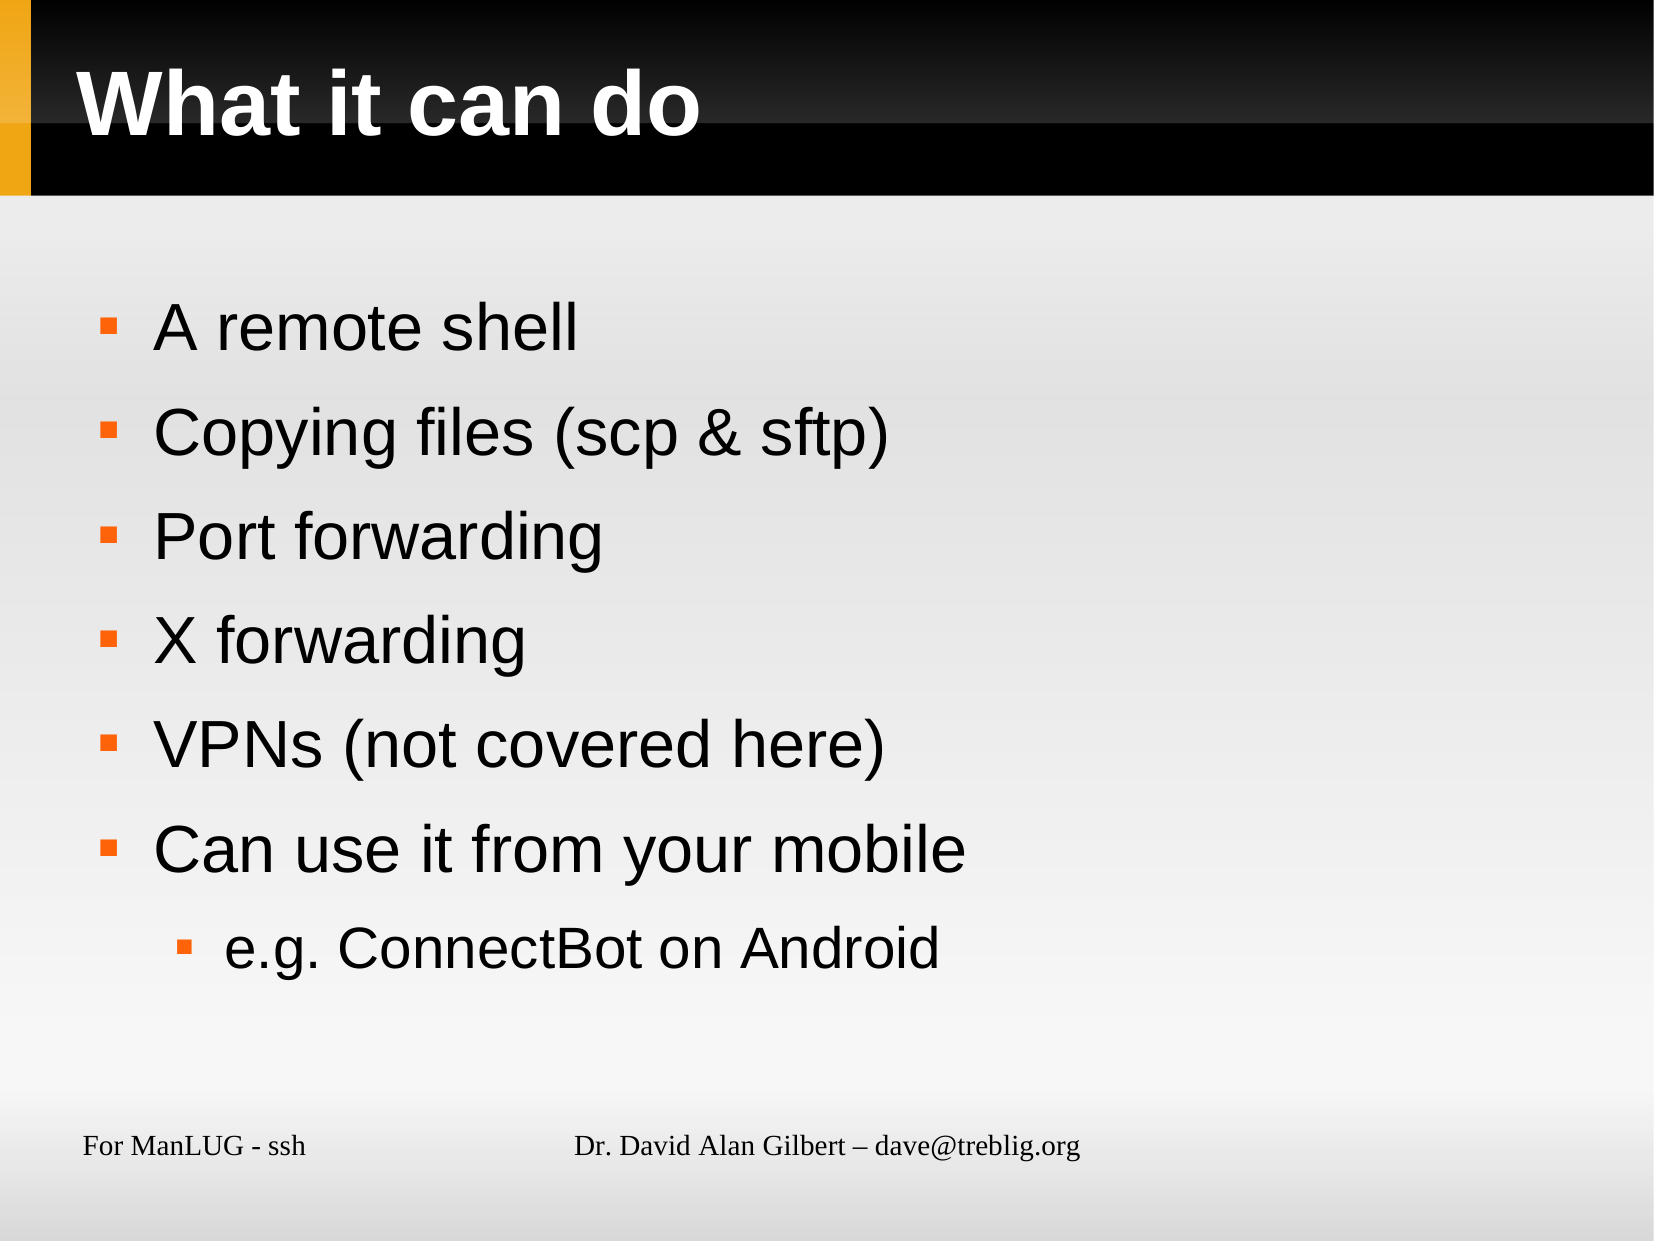

# What it can do
A remote shell
Copying files (scp & sftp)
Port forwarding
X forwarding
VPNs (not covered here)
Can use it from your mobile
e.g. ConnectBot on Android